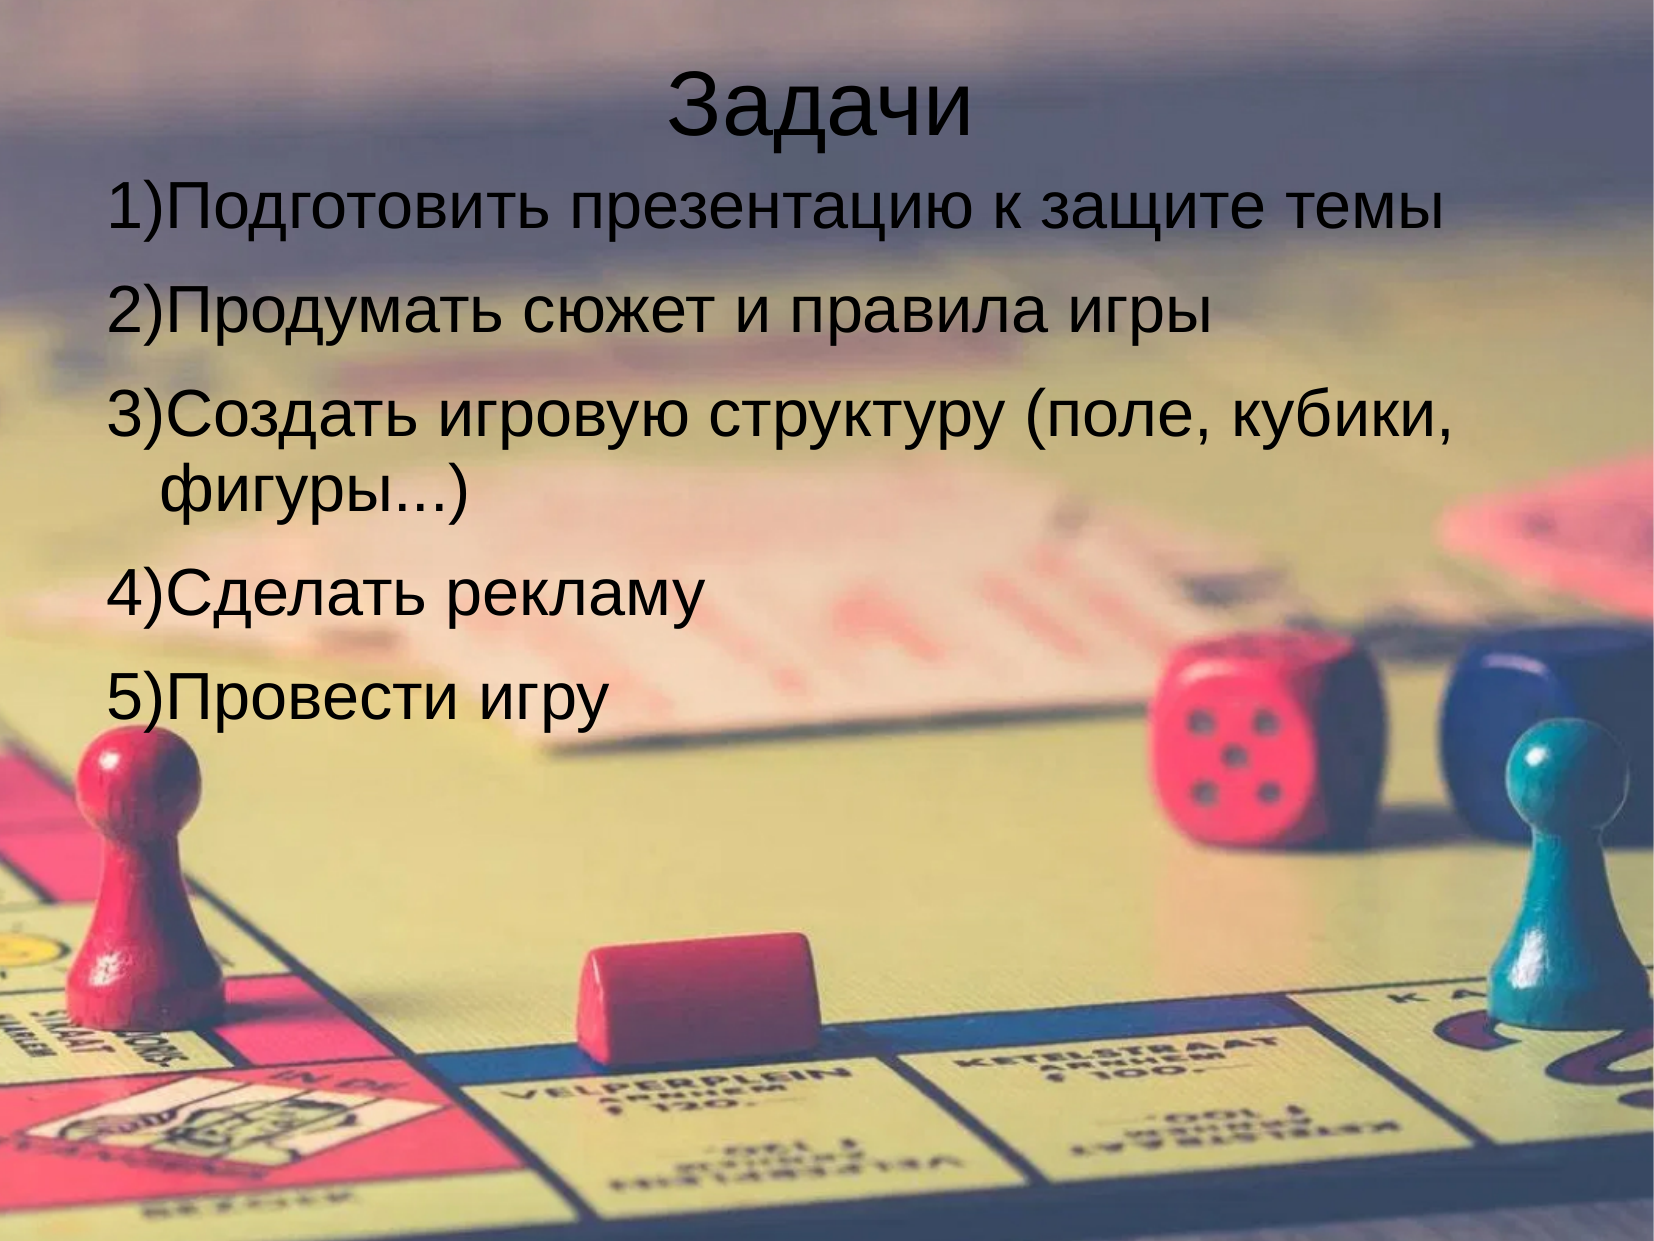

# Задачи
Подготовить презентацию к защите темы
Продумать сюжет и правила игры
Создать игровую структуру (поле, кубики, фигуры...)
Сделать рекламу
Провести игру